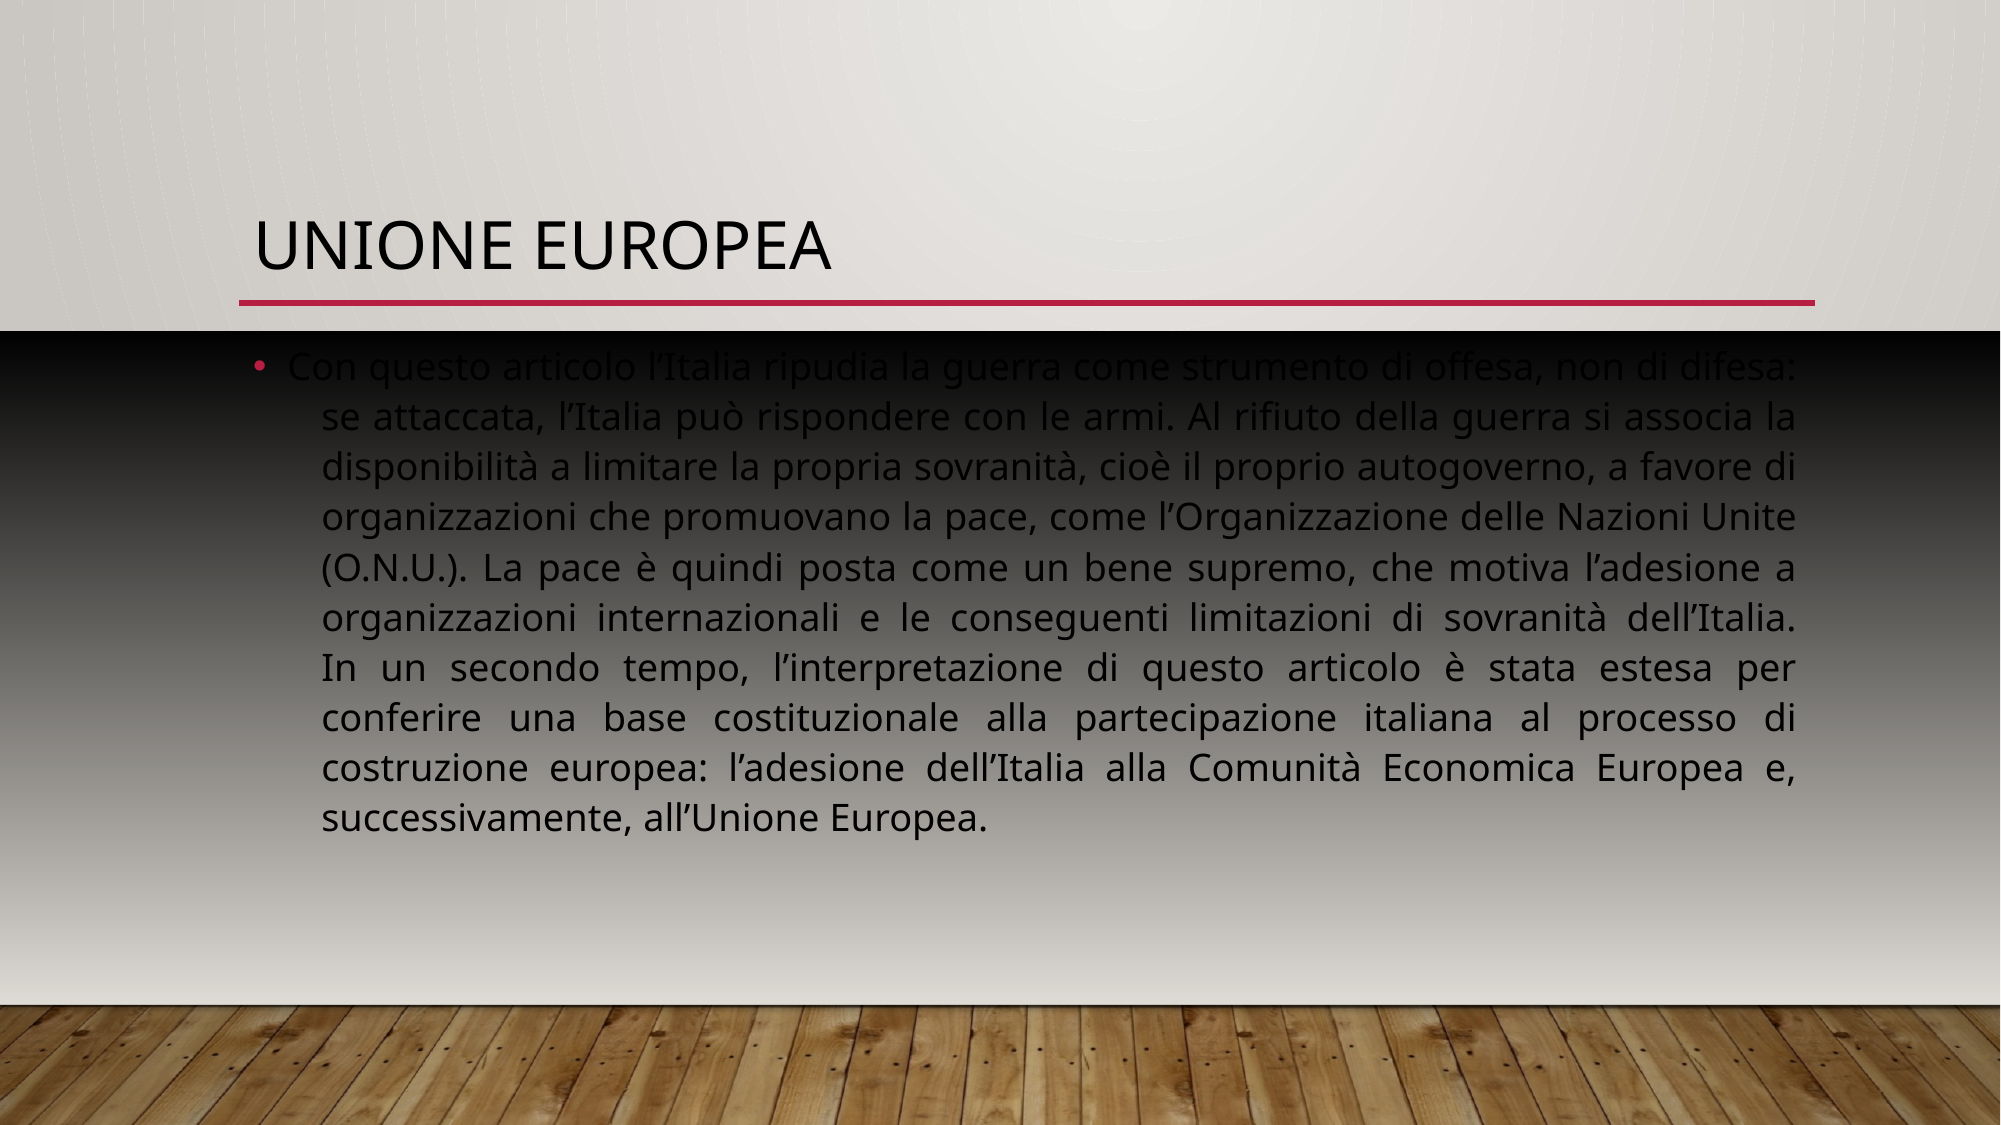

# Unione europea
Con questo articolo l’Italia ripudia la guerra come strumento di offesa, non di difesa: se attaccata, l’Italia può rispondere con le armi. Al rifiuto della guerra si associa la disponibilità a limitare la propria sovranità, cioè il proprio autogoverno, a favore di organizzazioni che promuovano la pace, come l’Organizzazione delle Nazioni Unite (O.N.U.). La pace è quindi posta come un bene supremo, che motiva l’adesione a organizzazioni internazionali e le conseguenti limitazioni di sovranità dell’Italia.
In un secondo tempo, l’interpretazione di questo articolo è stata estesa per conferire una base costituzionale alla partecipazione italiana al processo di costruzione europea: l’adesione dell’Italia alla Comunità Economica Europea e, successivamente, all’Unione Europea.